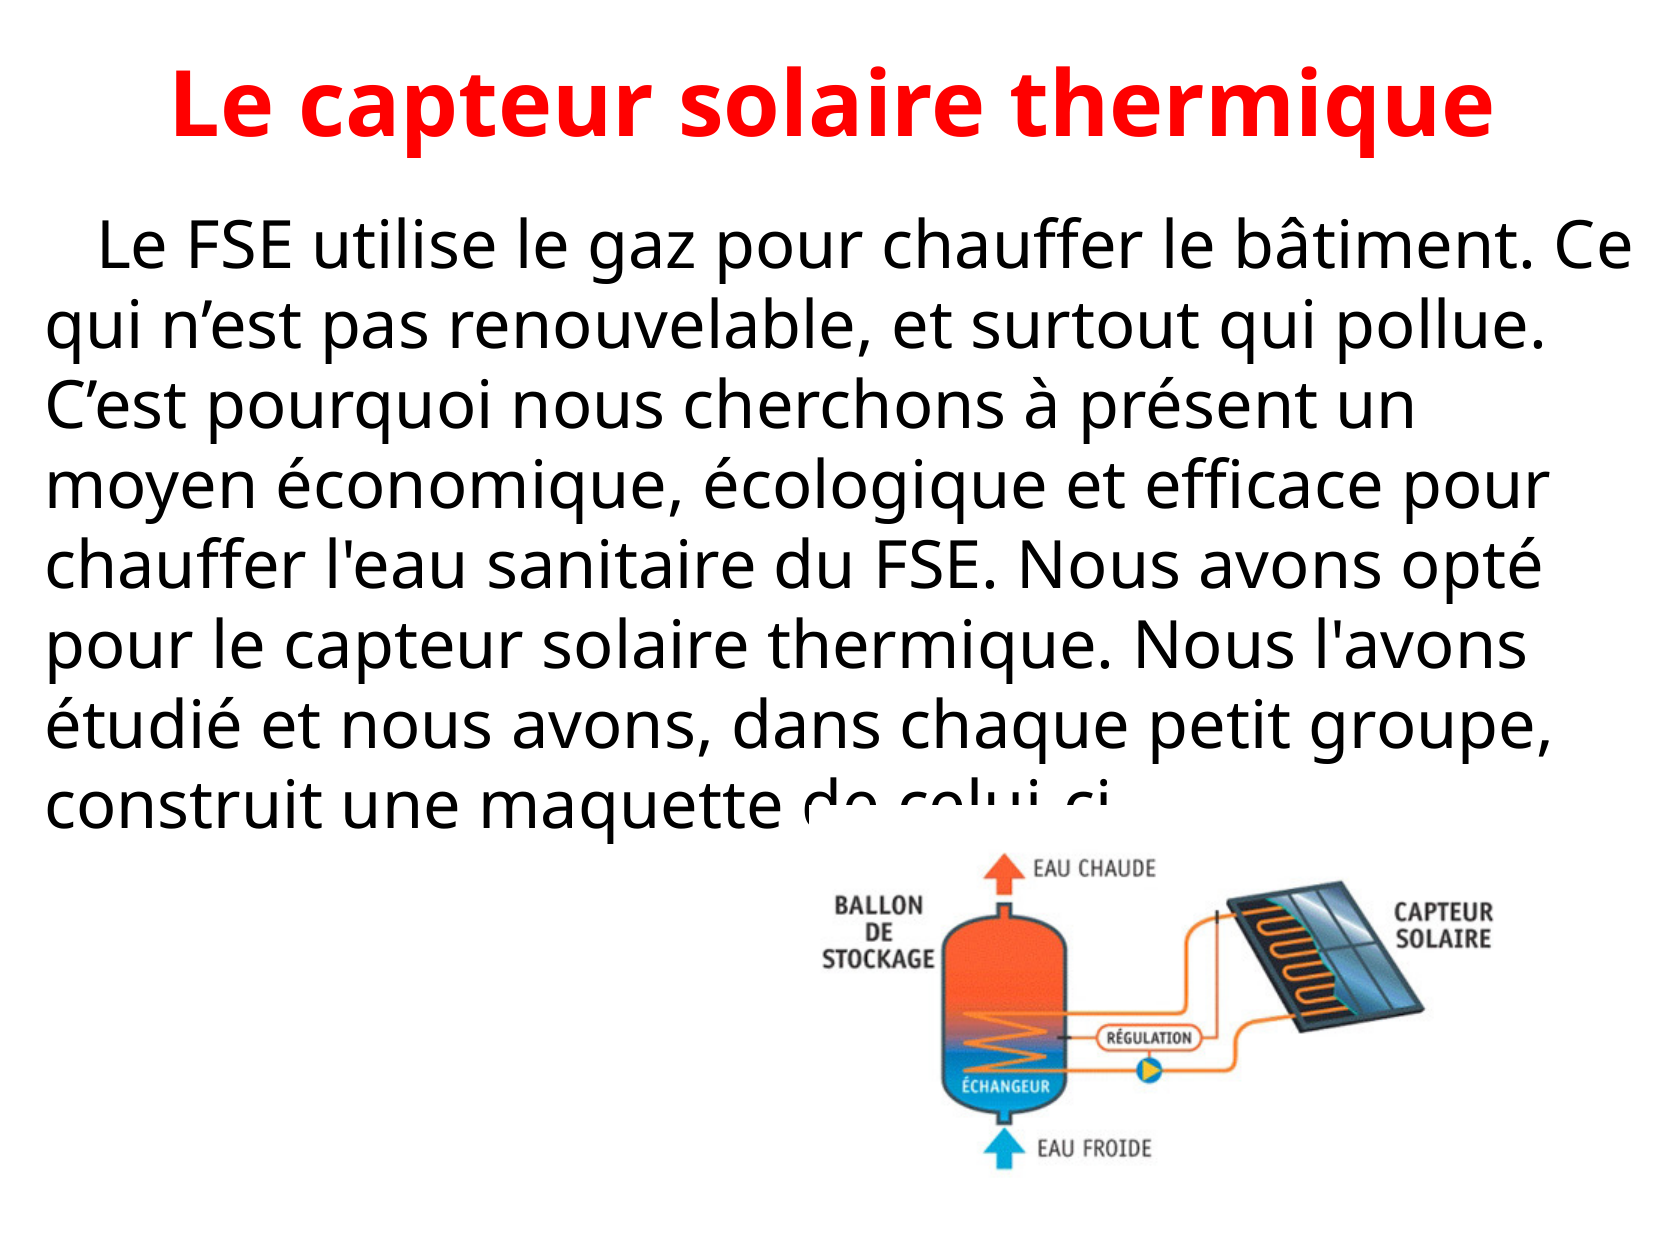

# Le capteur solaire thermique
 Le FSE utilise le gaz pour chauffer le bâtiment. Ce qui n’est pas renouvelable, et surtout qui pollue. C’est pourquoi nous cherchons à présent un moyen économique, écologique et efficace pour chauffer l'eau sanitaire du FSE. Nous avons opté pour le capteur solaire thermique. Nous l'avons étudié et nous avons, dans chaque petit groupe, construit une maquette de celui-ci.